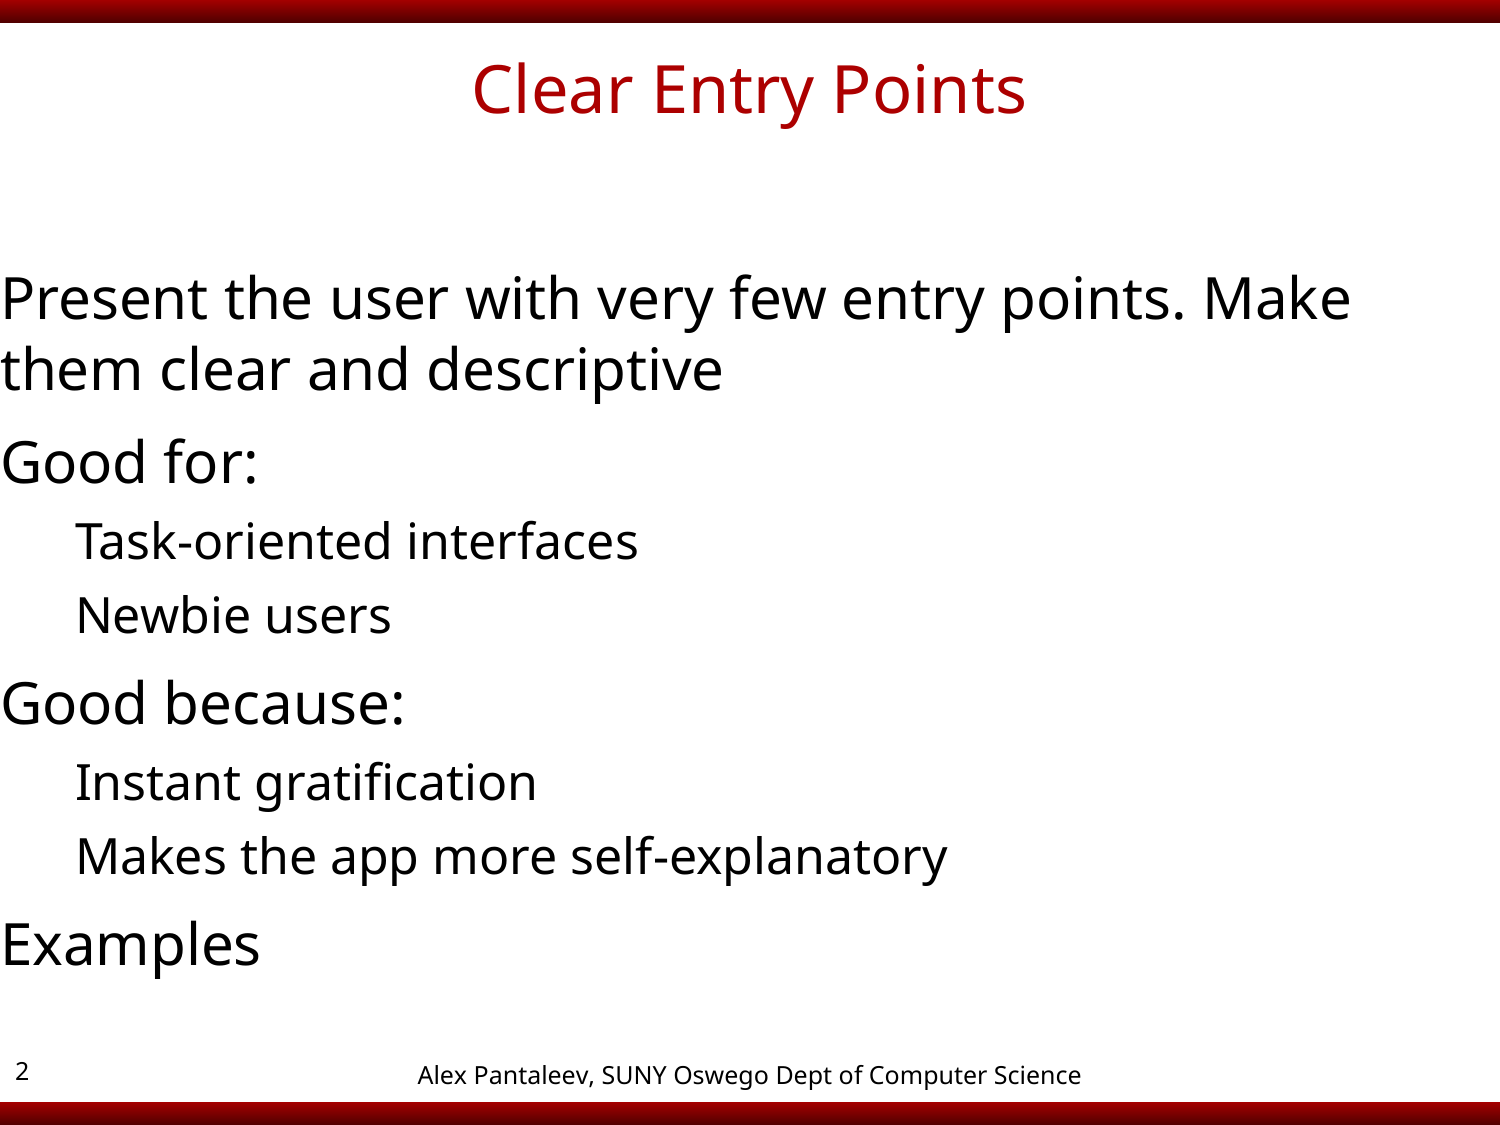

# Clear Entry Points
Present the user with very few entry points. Make them clear and descriptive
Good for:
Task-oriented interfaces
Newbie users
Good because:
Instant gratification
Makes the app more self-explanatory
Examples
2